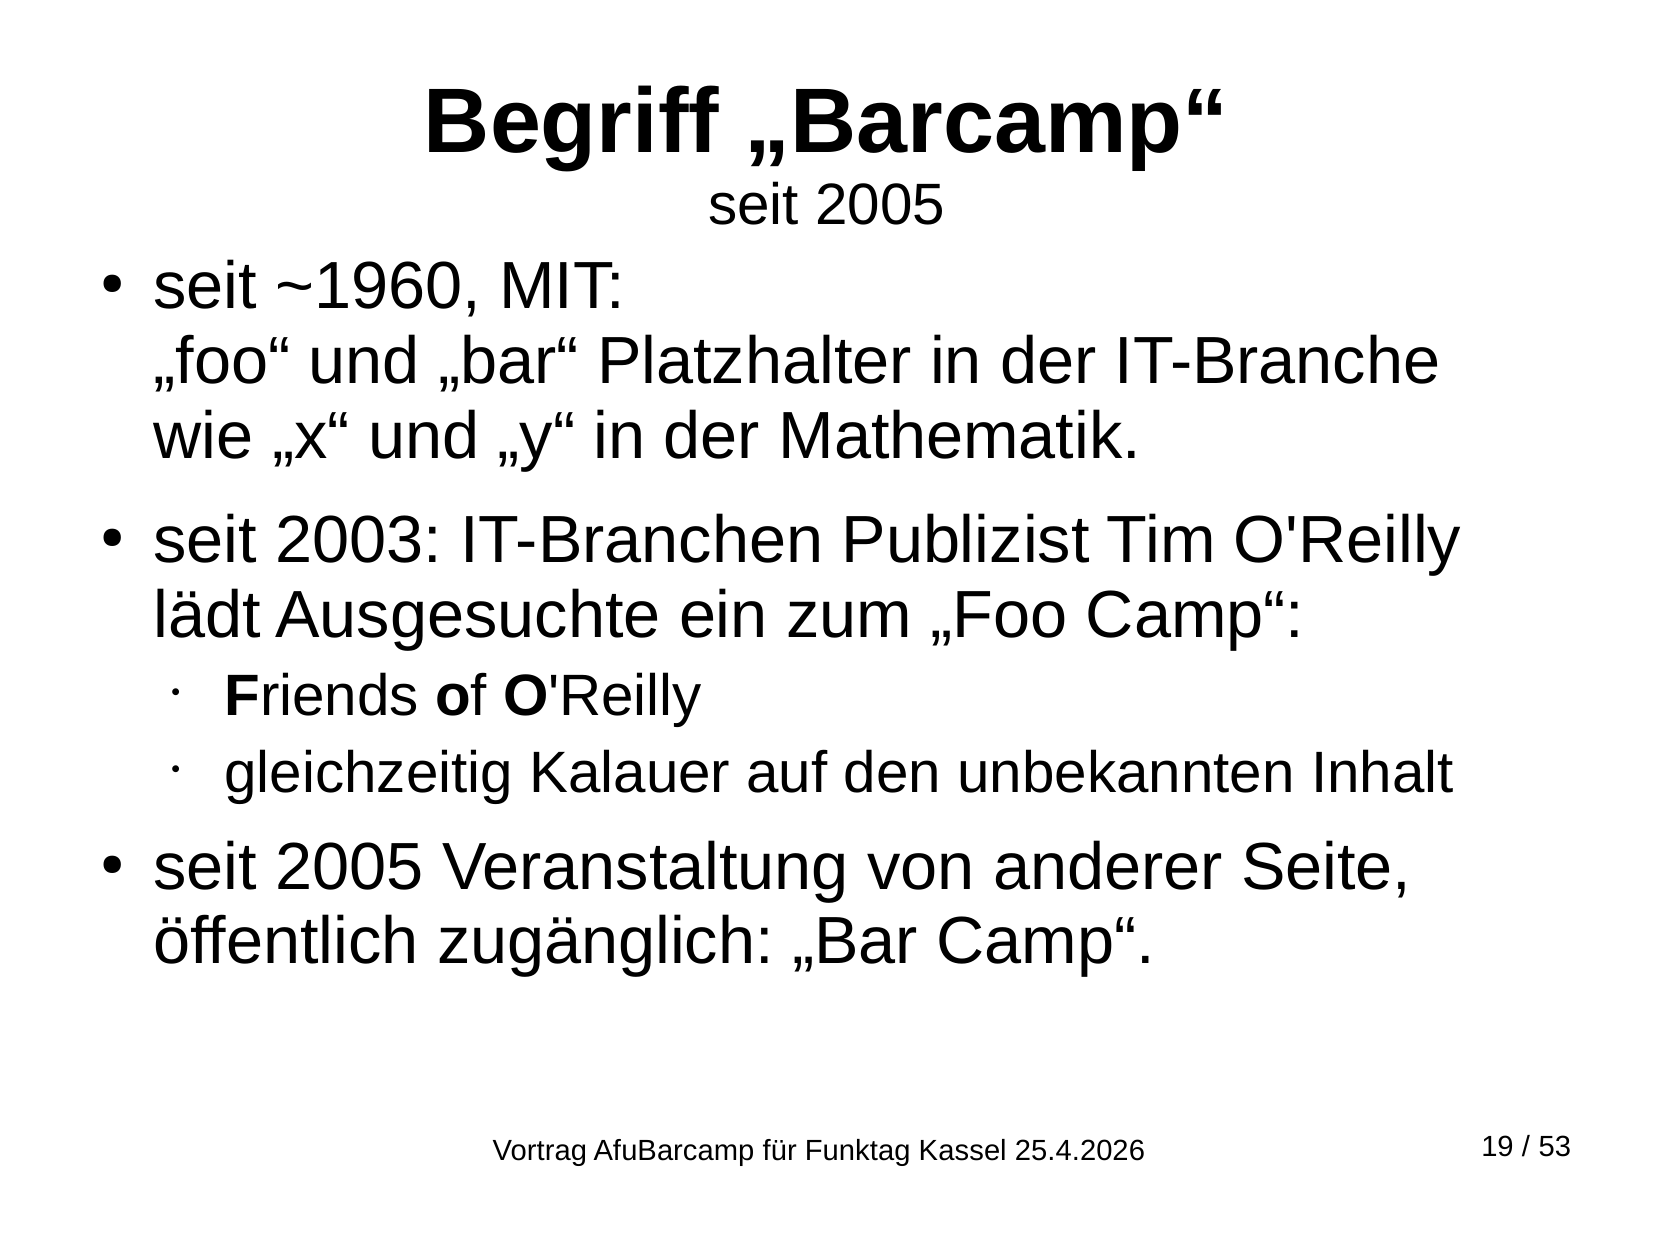

# Begriff „Barcamp“ seit 2005
seit ~1960, MIT:
„foo“ und „bar“ Platzhalter in der IT-Branche
wie „x“ und „y“ in der Mathematik.
seit 2003: IT-Branchen Publizist Tim O'Reilly
lädt Ausgesuchte ein zum „Foo Camp“:
Friends of O'Reilly
gleichzeitig Kalauer auf den unbekannten Inhalt
seit 2005 Veranstaltung von anderer Seite,
öffentlich zugänglich: „Bar Camp“.